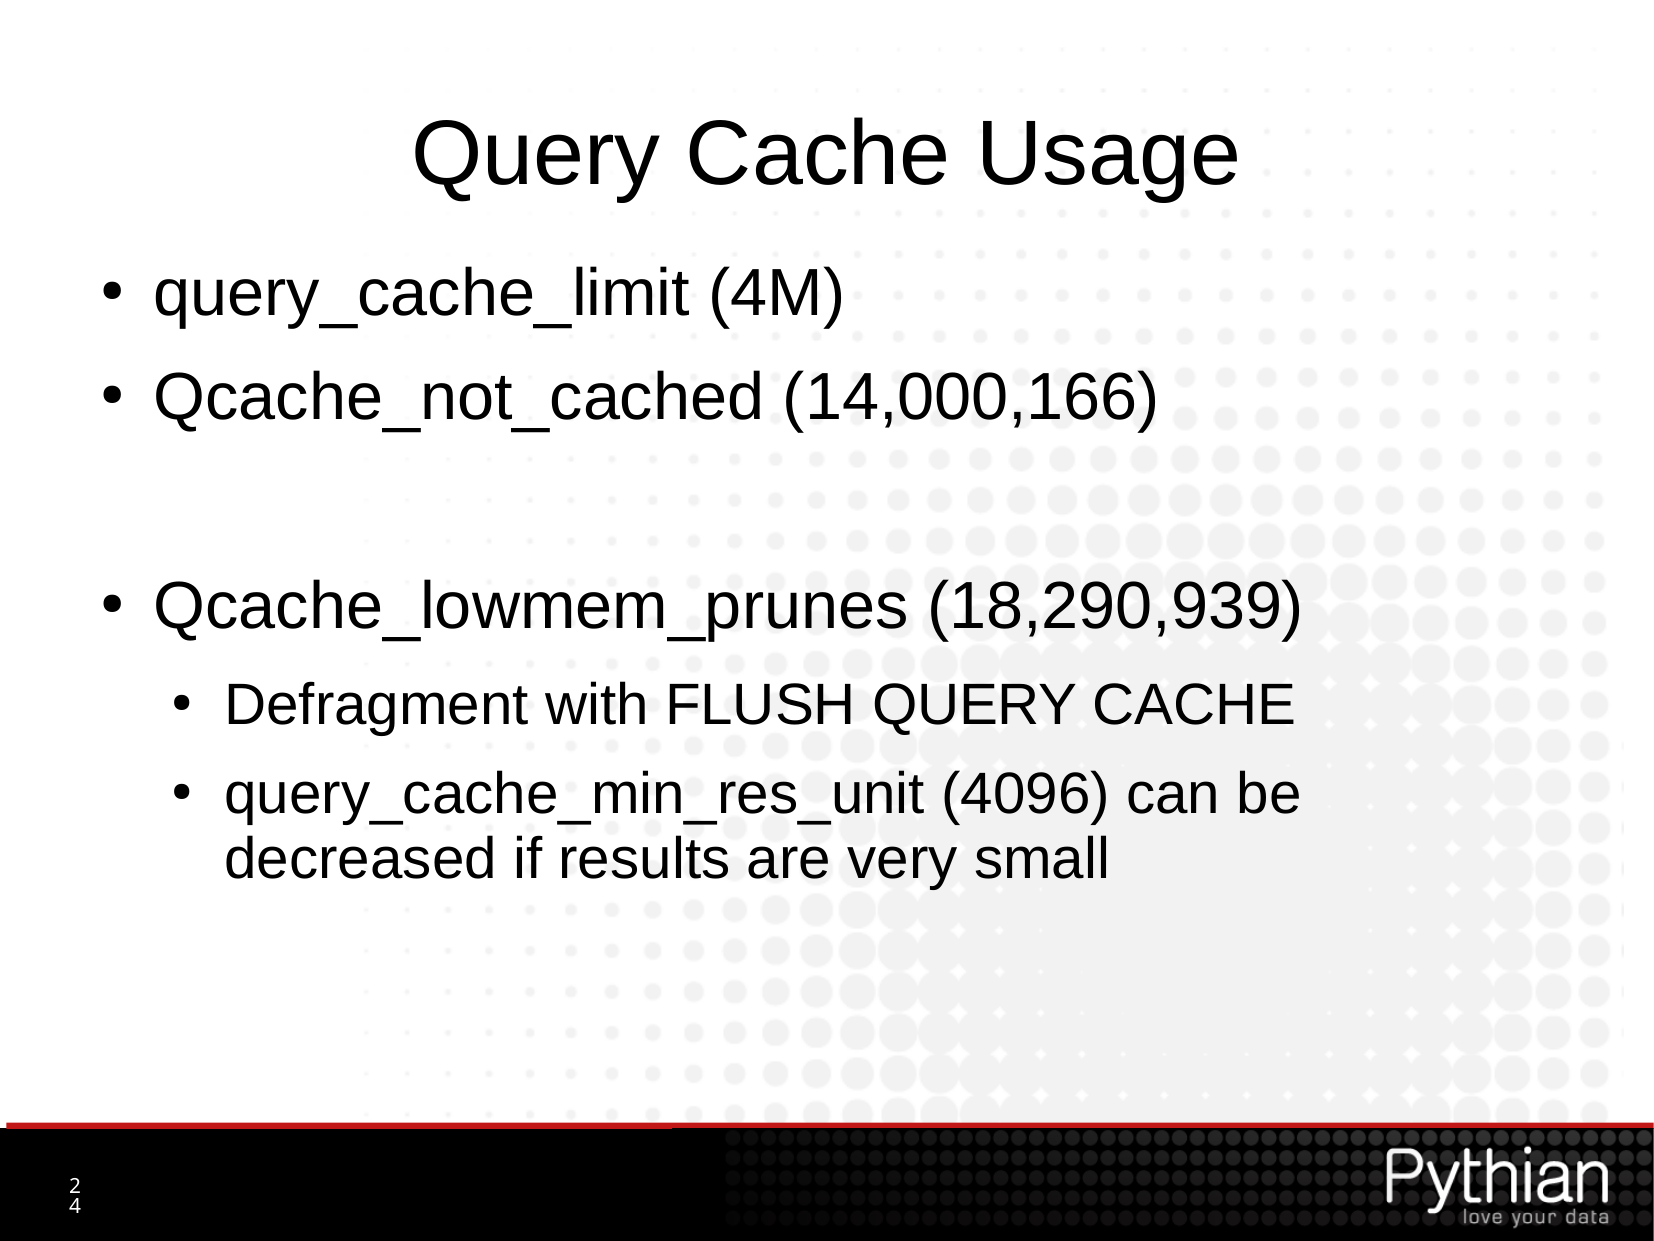

# Query Cache Usage
query_cache_limit (4M)
Qcache_not_cached (14,000,166)
Qcache_lowmem_prunes (18,290,939)
Defragment with FLUSH QUERY CACHE
query_cache_min_res_unit (4096) can be decreased if results are very small